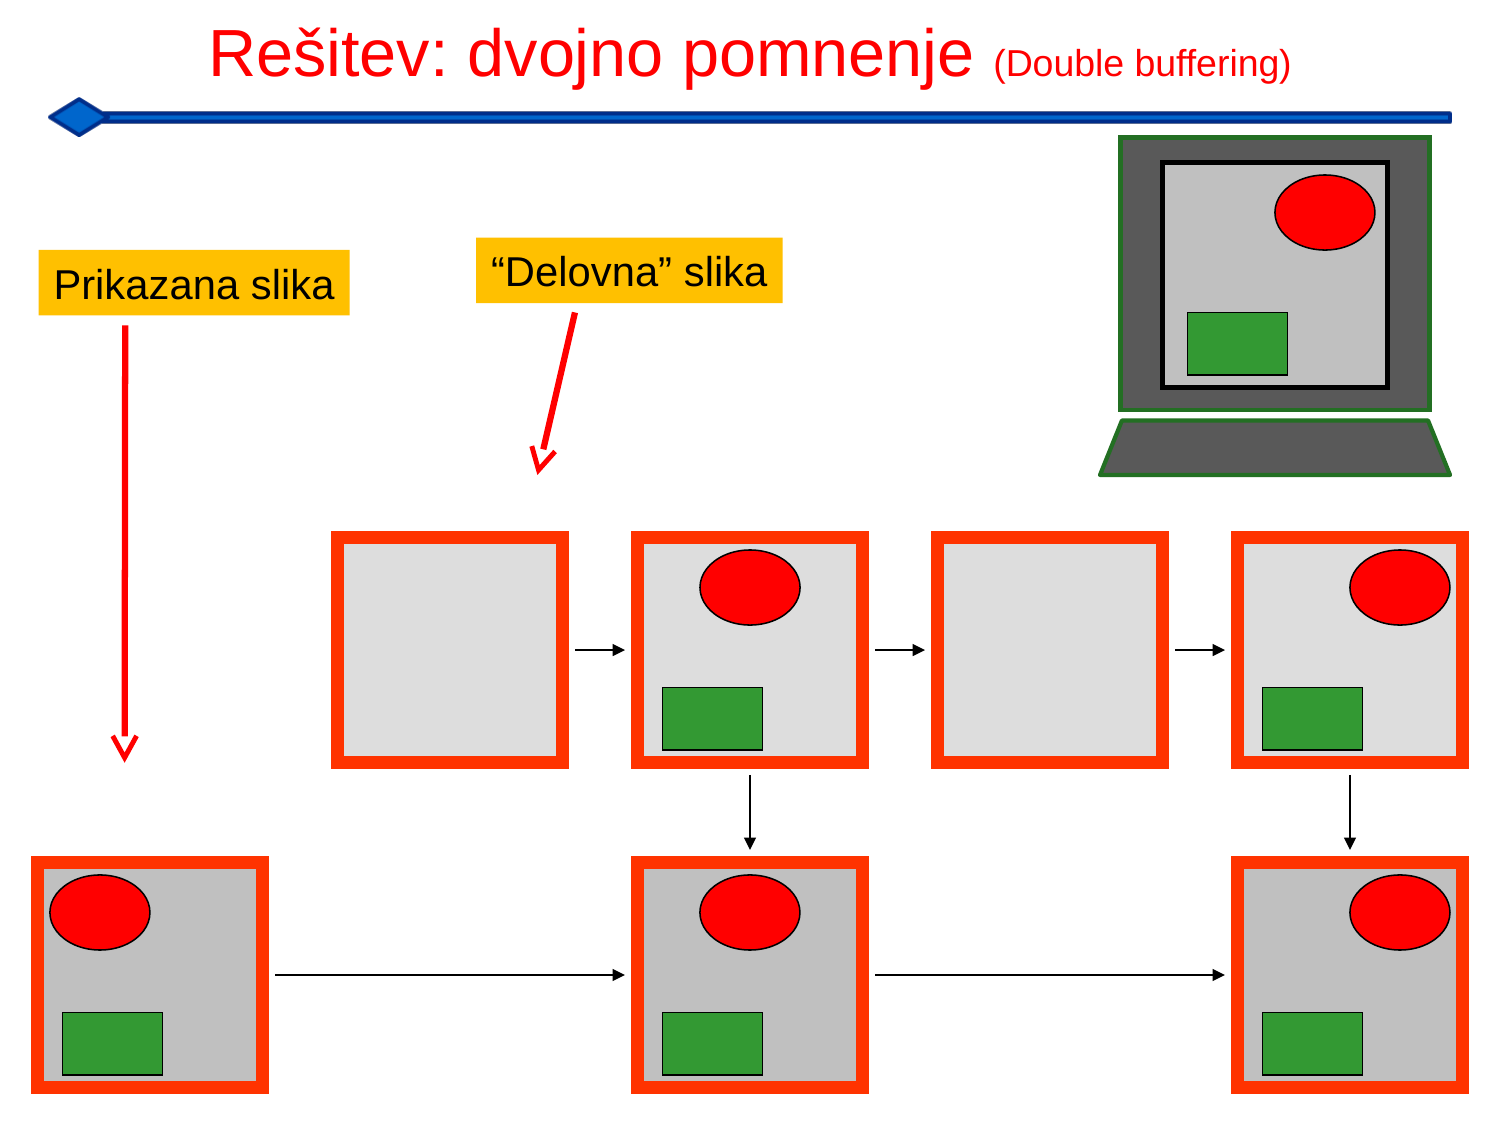

# Rešitev: dvojno pomnenje (Double buffering)
“Delovna” slika
Prikazana slika